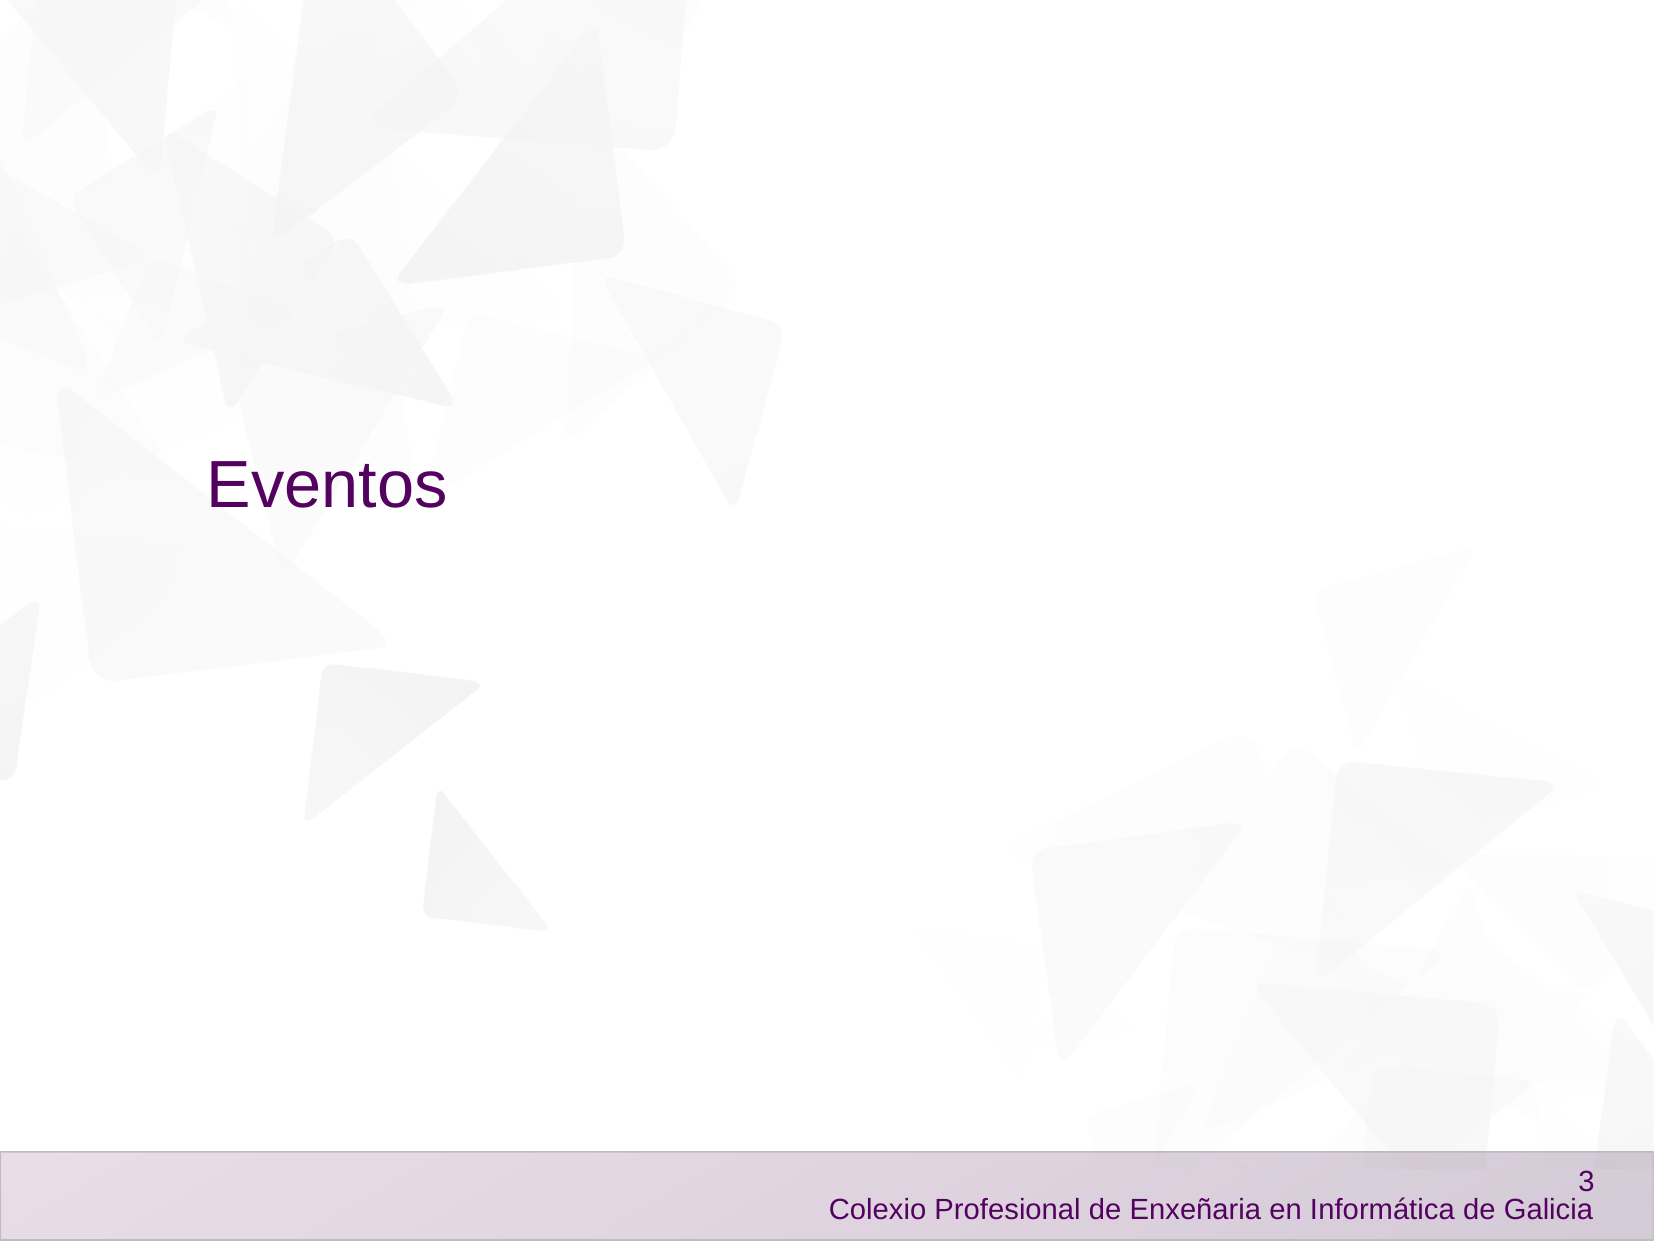

# Eventos
3
Colexio Profesional de Enxeñaria en Informática de Galicia